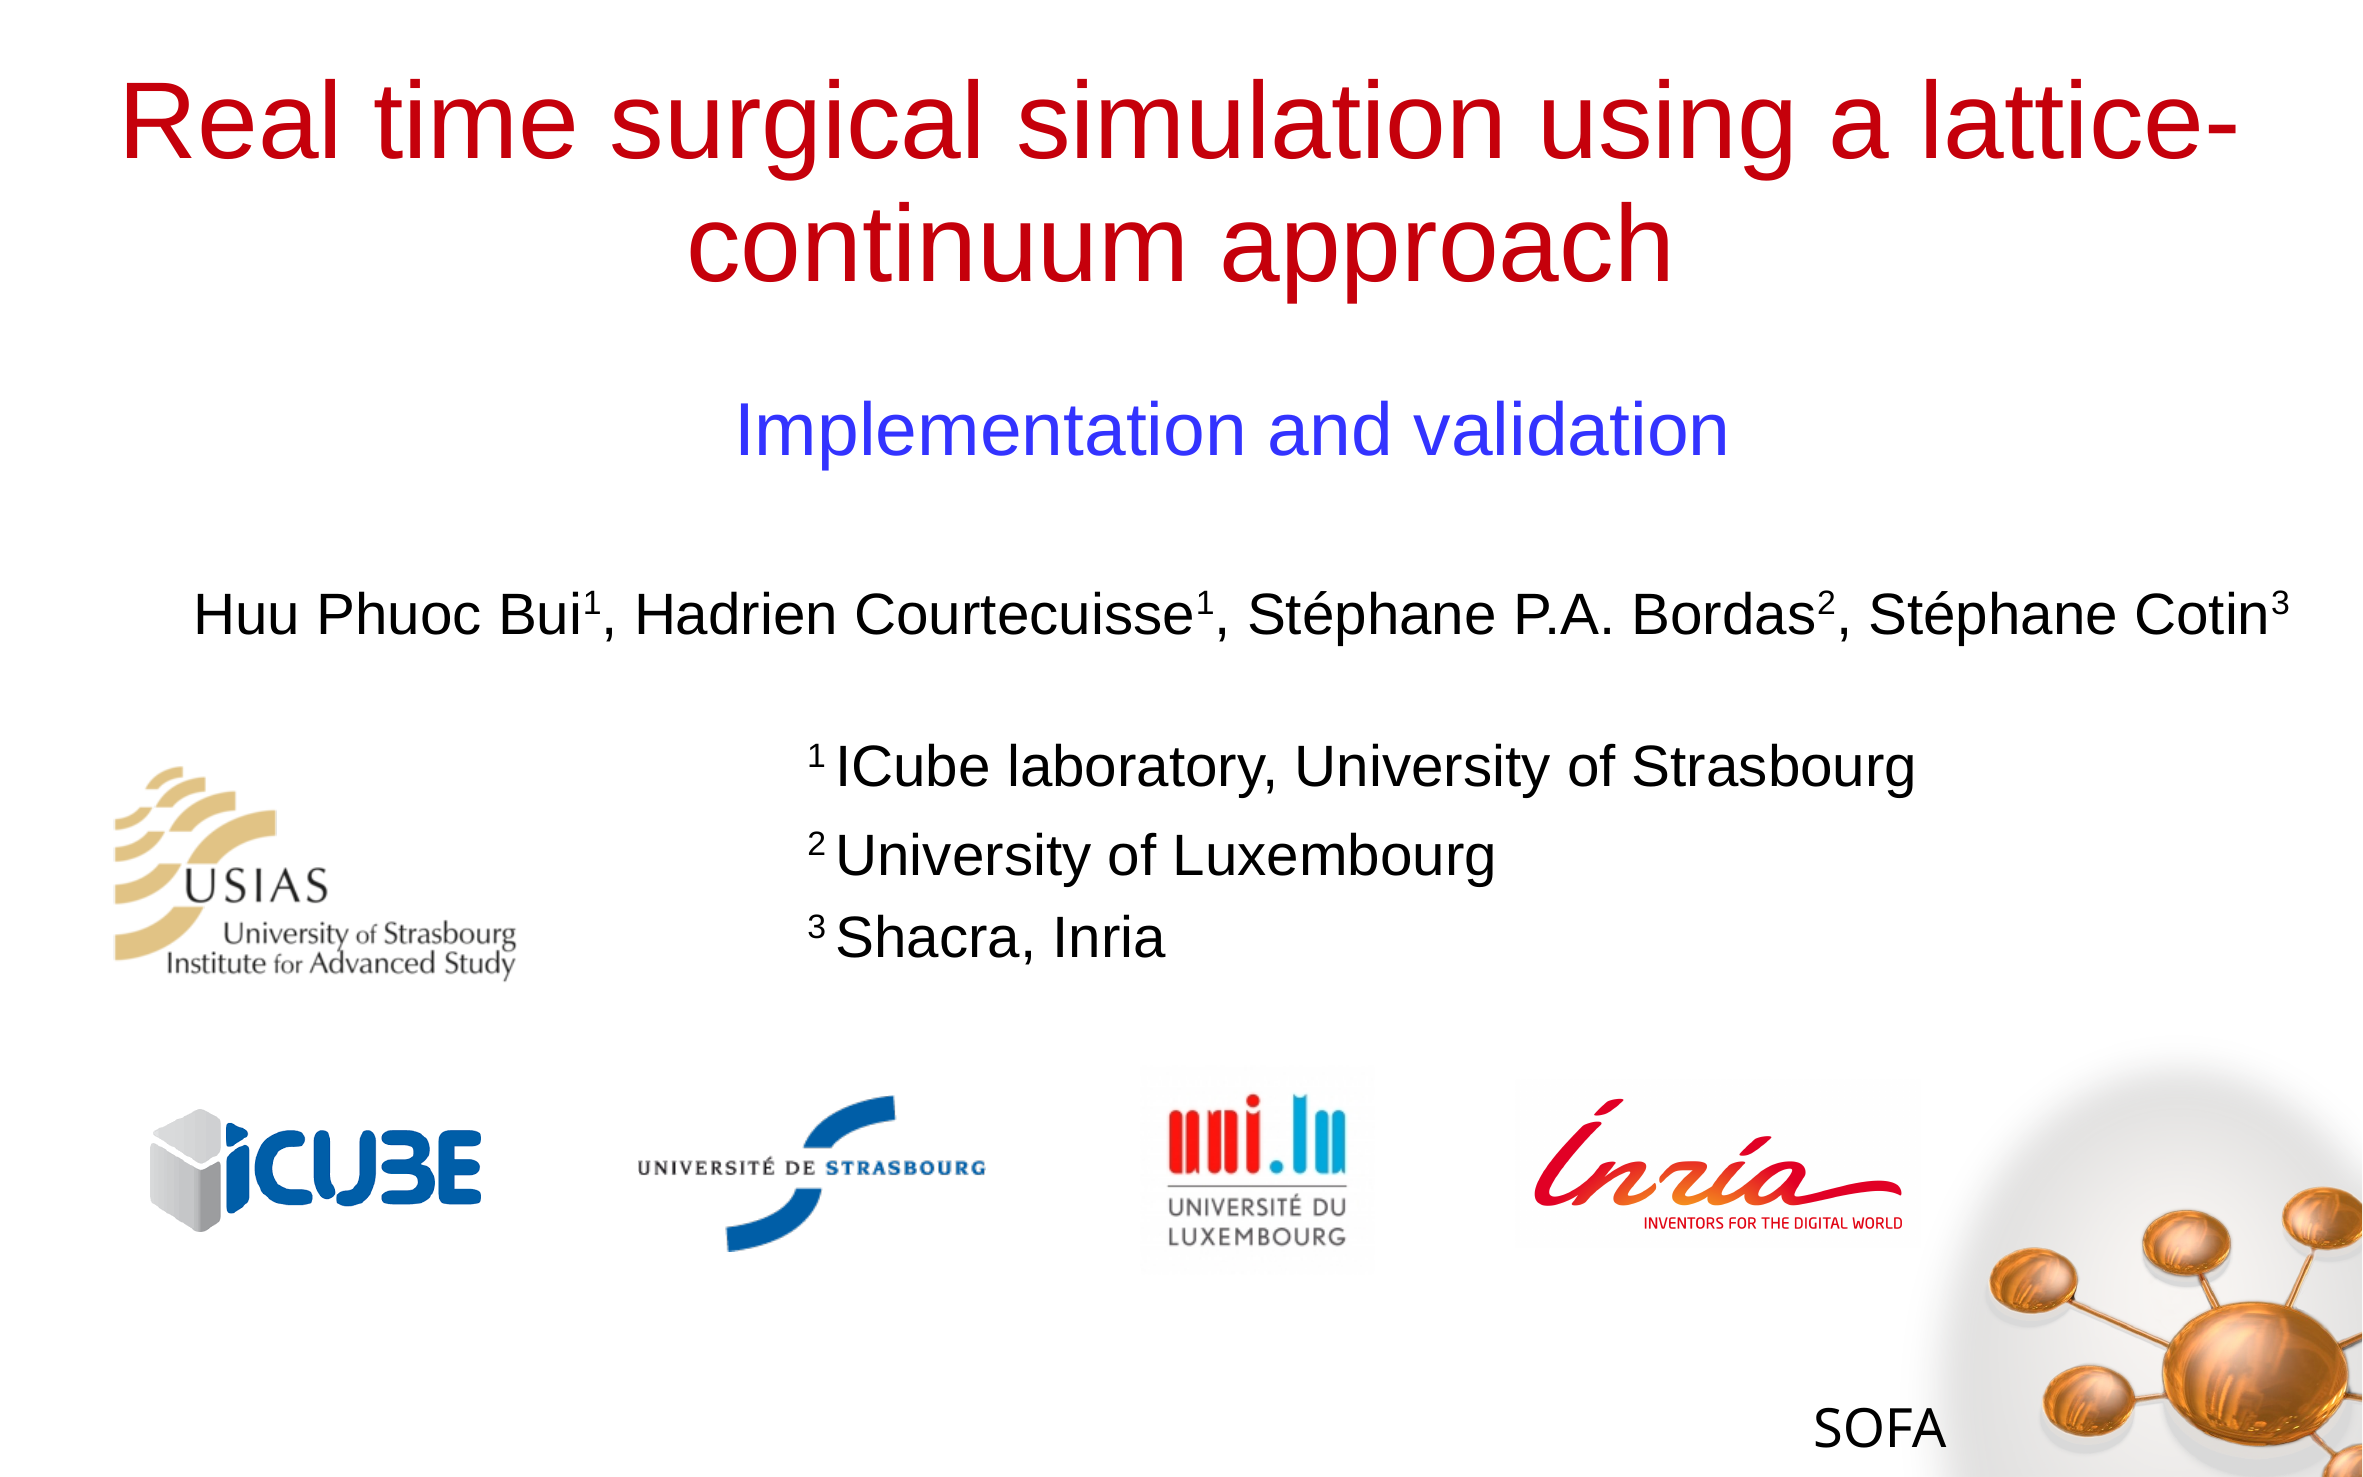

# Real time surgical simulation using a lattice-continuum approach
Implementation and validation
Huu Phuoc Bui1, Hadrien Courtecuisse1, Stéphane P.A. Bordas2, Stéphane Cotin3
1 ICube laboratory, University of Strasbourg
2 University of Luxembourg
3 Shacra, Inria